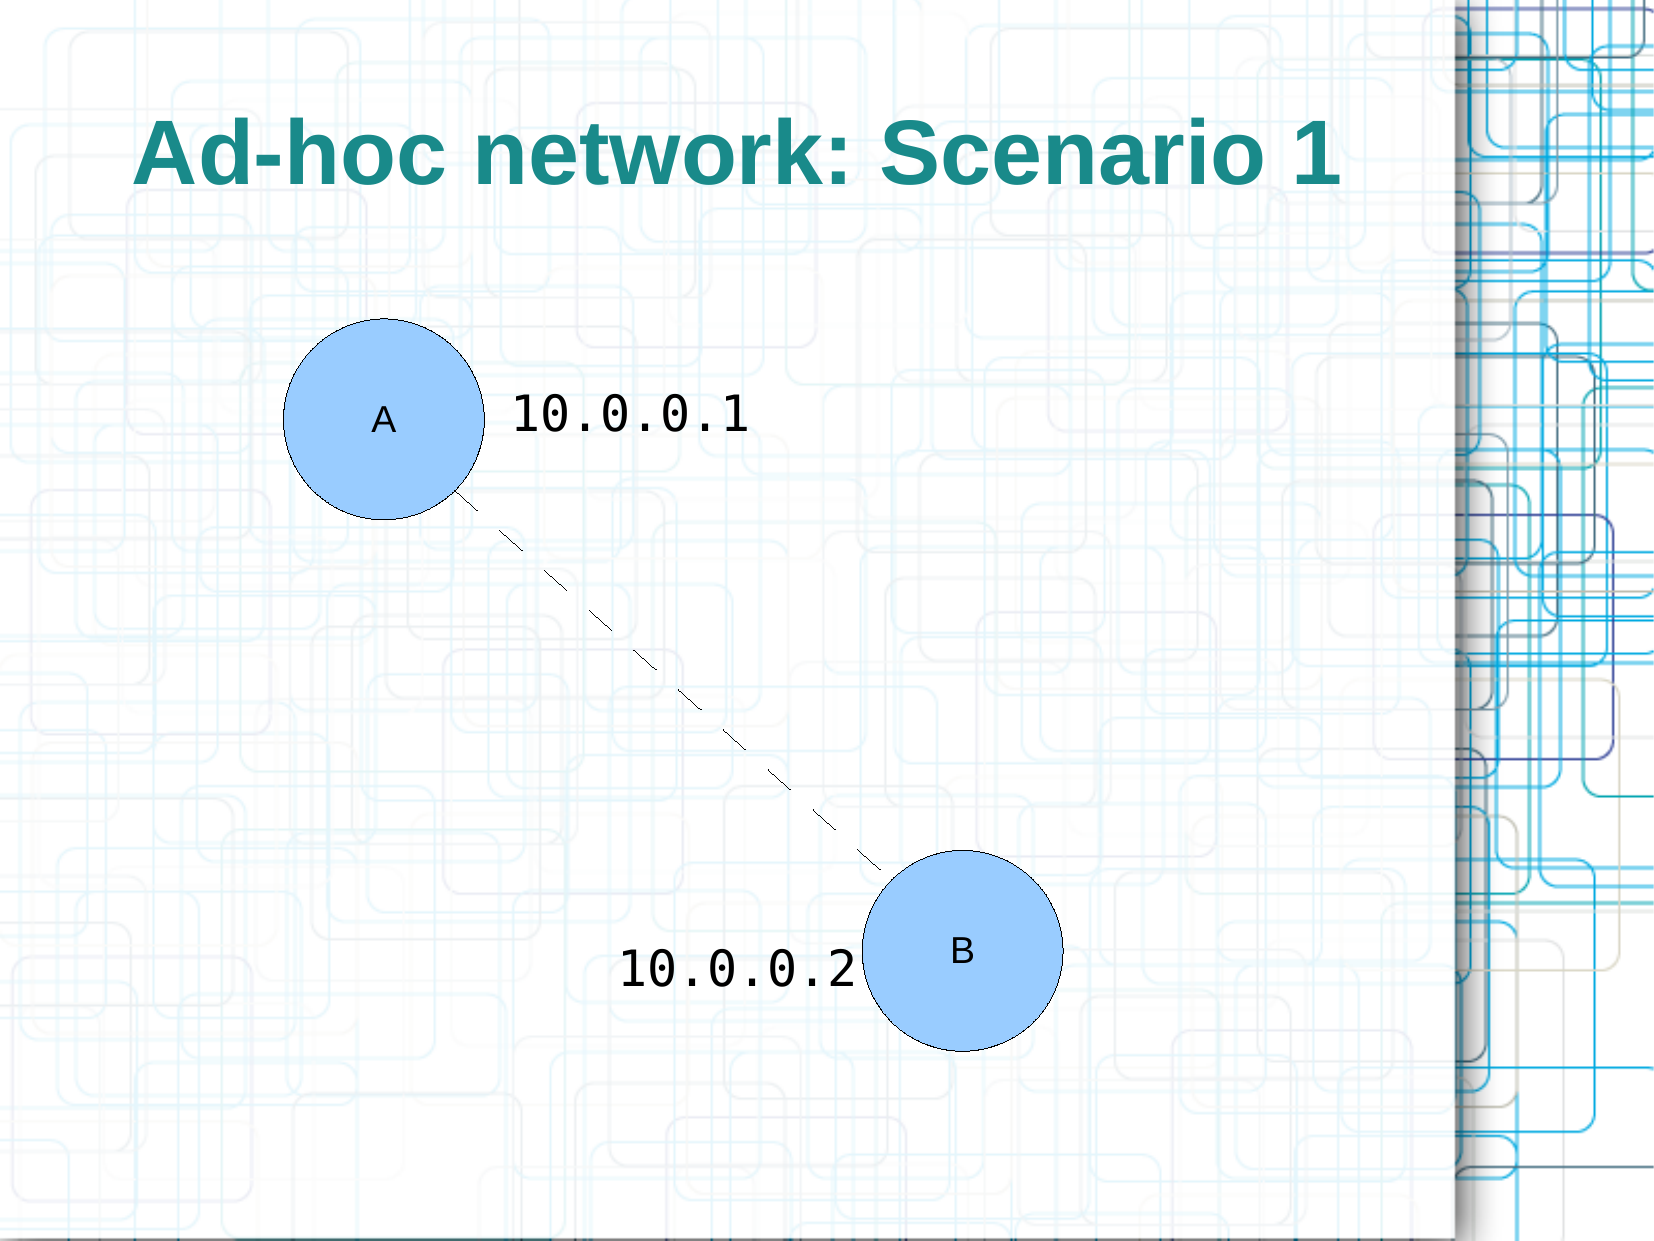

# Ad-hoc network: Scenario 1
A
10.0.0.1
B
10.0.0.2